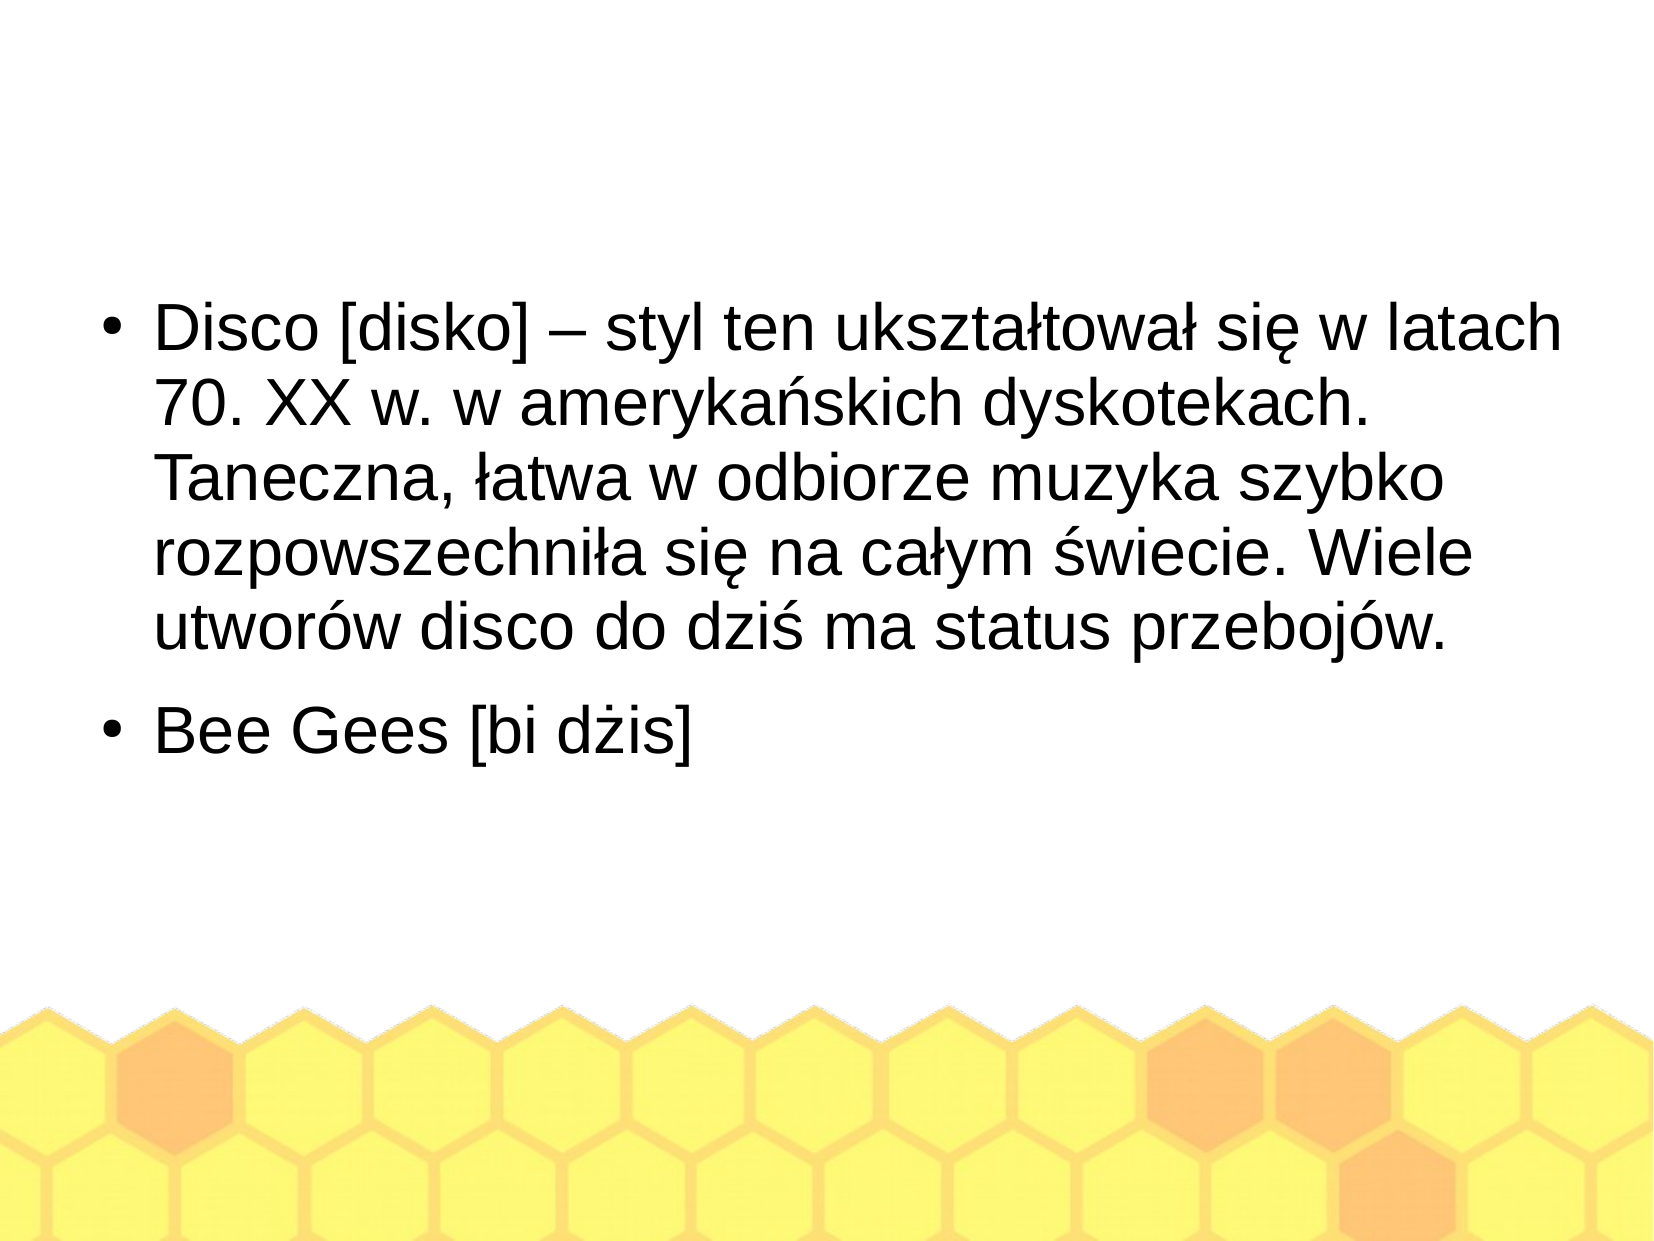

#
Disco [disko] – styl ten ukształtował się w latach 70. XX w. w amerykańskich dyskotekach. Taneczna, łatwa w odbiorze muzyka szybko rozpowszechniła się na całym świecie. Wiele utworów disco do dziś ma status przebojów.
Bee Gees [bi dżis]